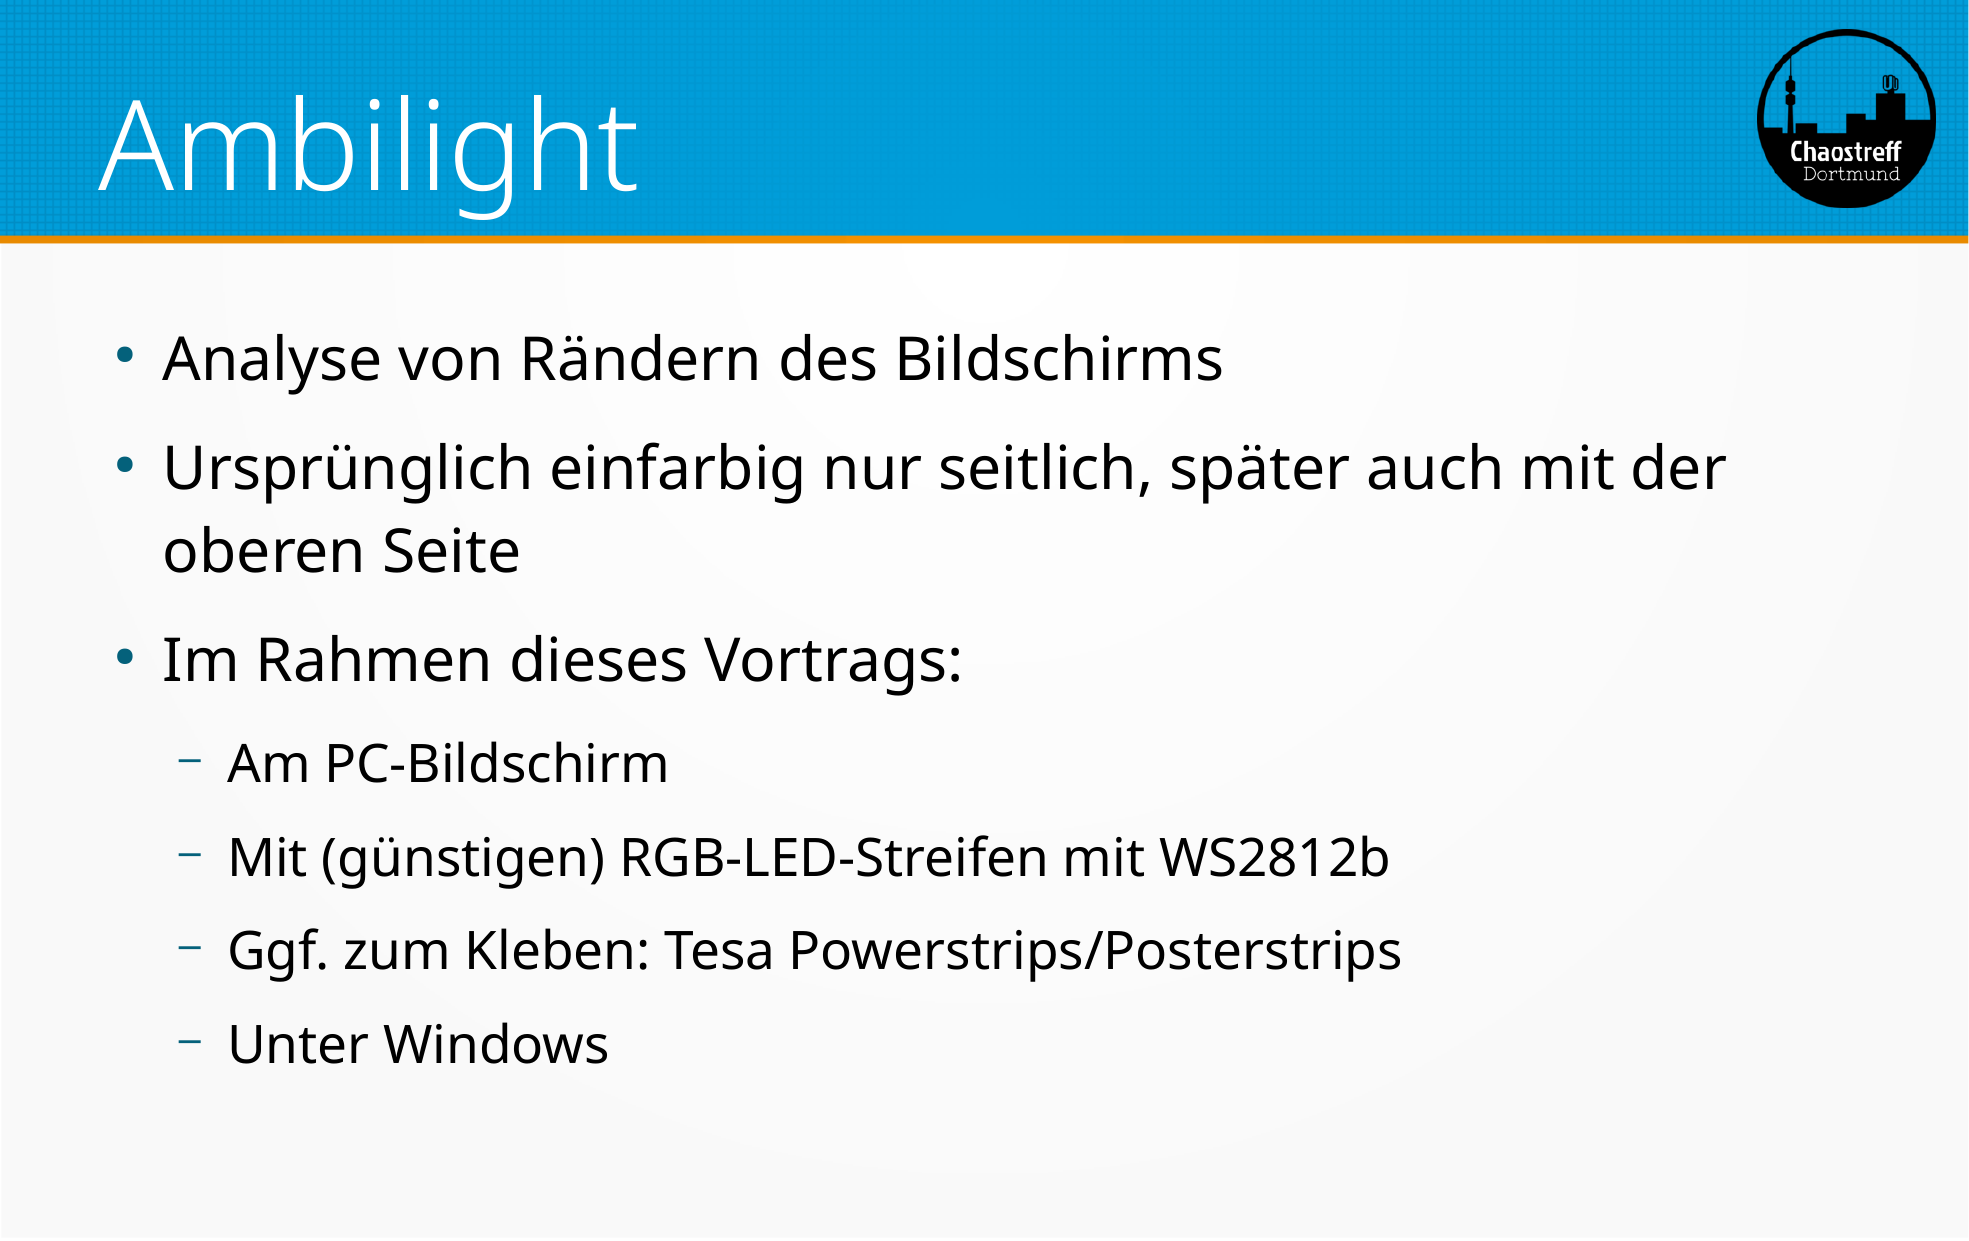

# Ambilight
Analyse von Rändern des Bildschirms
Ursprünglich einfarbig nur seitlich, später auch mit der oberen Seite
Im Rahmen dieses Vortrags:
Am PC-Bildschirm
Mit (günstigen) RGB-LED-Streifen mit WS2812b
Ggf. zum Kleben: Tesa Powerstrips/Posterstrips
Unter Windows